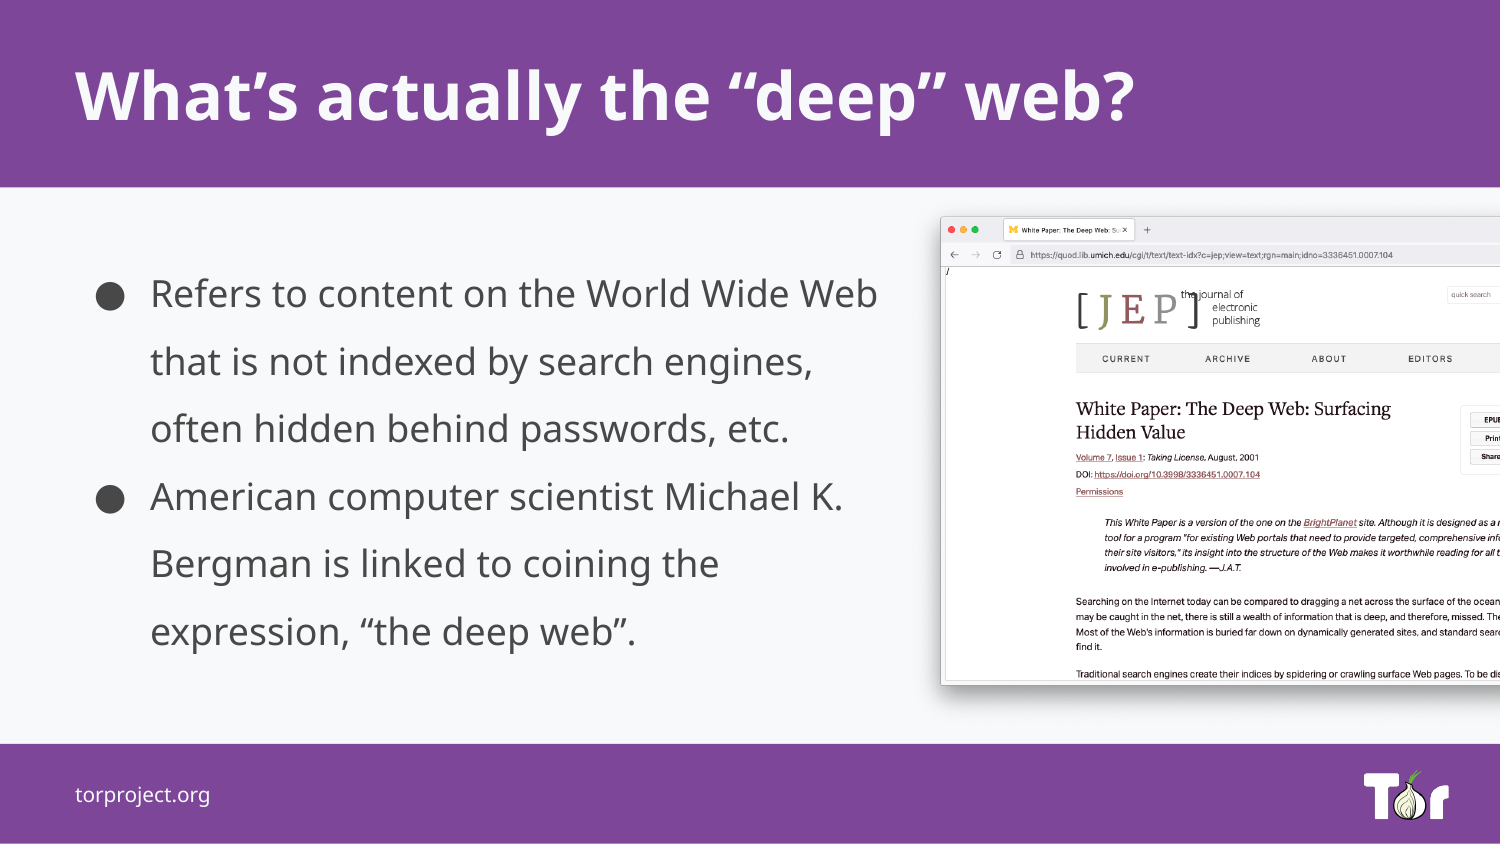

What’s actually the “deep” web?
# Refers to content on the World Wide Web that is not indexed by search engines, often hidden behind passwords, etc.
American computer scientist Michael K. Bergman is linked to coining the expression, “the deep web”.